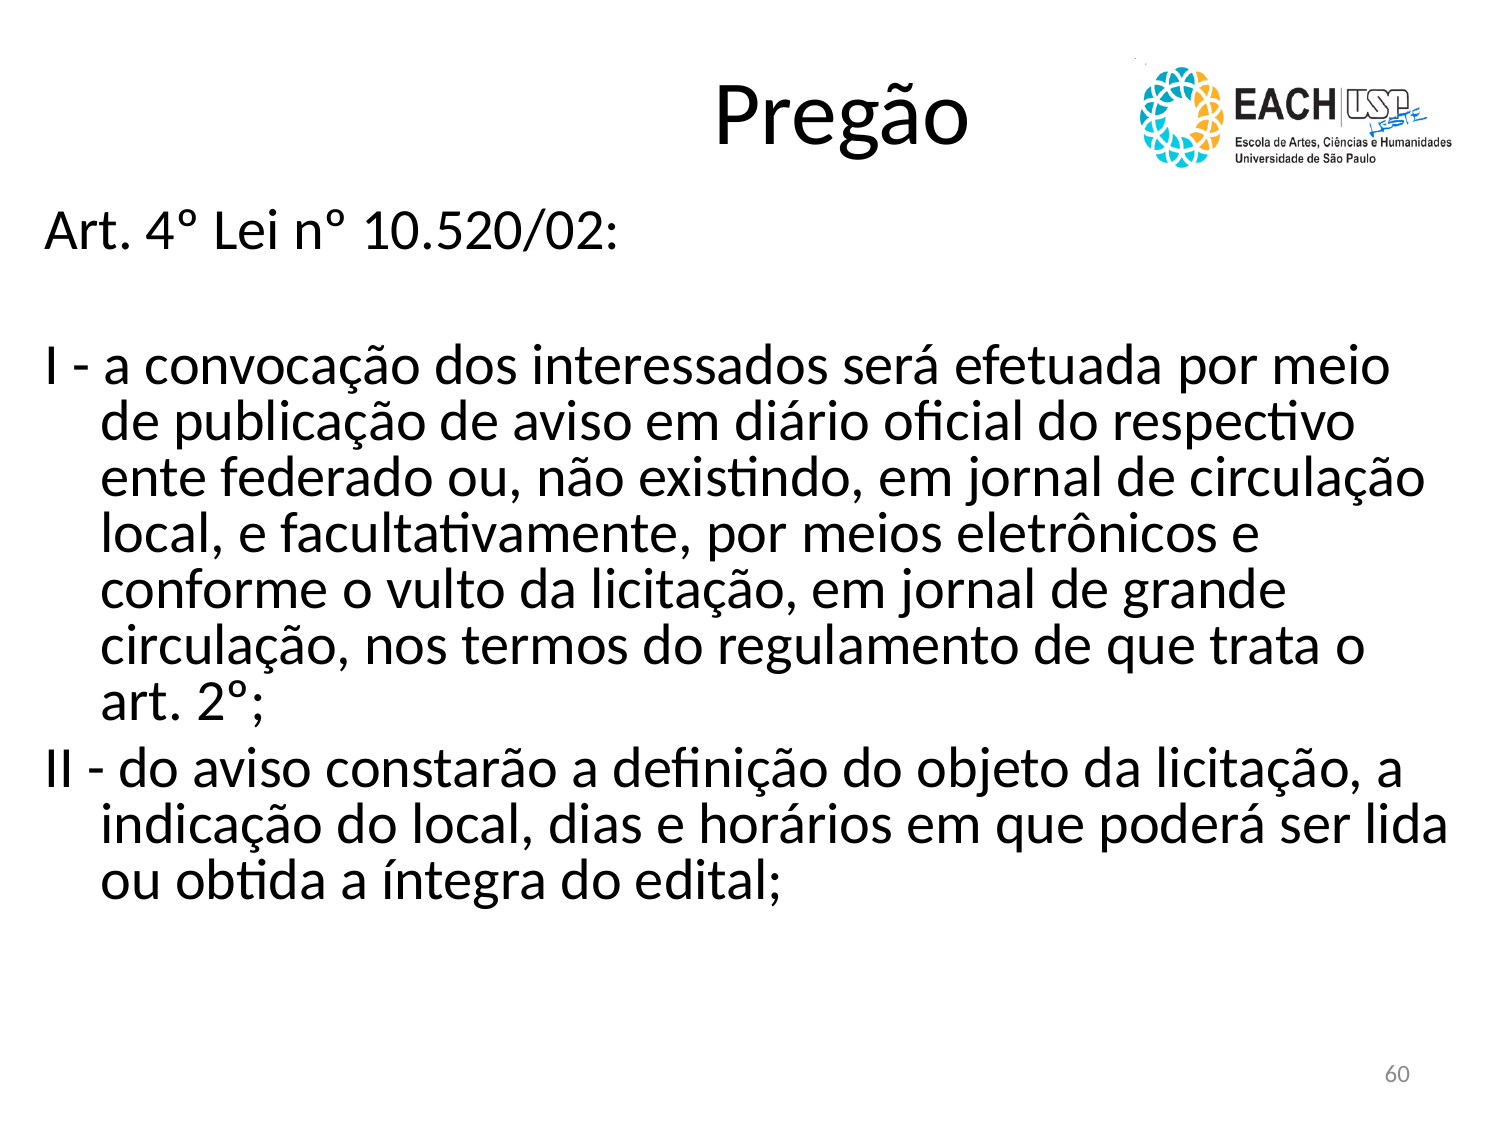

# Pregão
Art. 4º Lei nº 10.520/02:
I - a convocação dos interessados será efetuada por meio de publicação de aviso em diário oficial do respectivo ente federado ou, não existindo, em jornal de circulação local, e facultativamente, por meios eletrônicos e conforme o vulto da licitação, em jornal de grande circulação, nos termos do regulamento de que trata o art. 2º;
II - do aviso constarão a definição do objeto da licitação, a indicação do local, dias e horários em que poderá ser lida ou obtida a íntegra do edital;